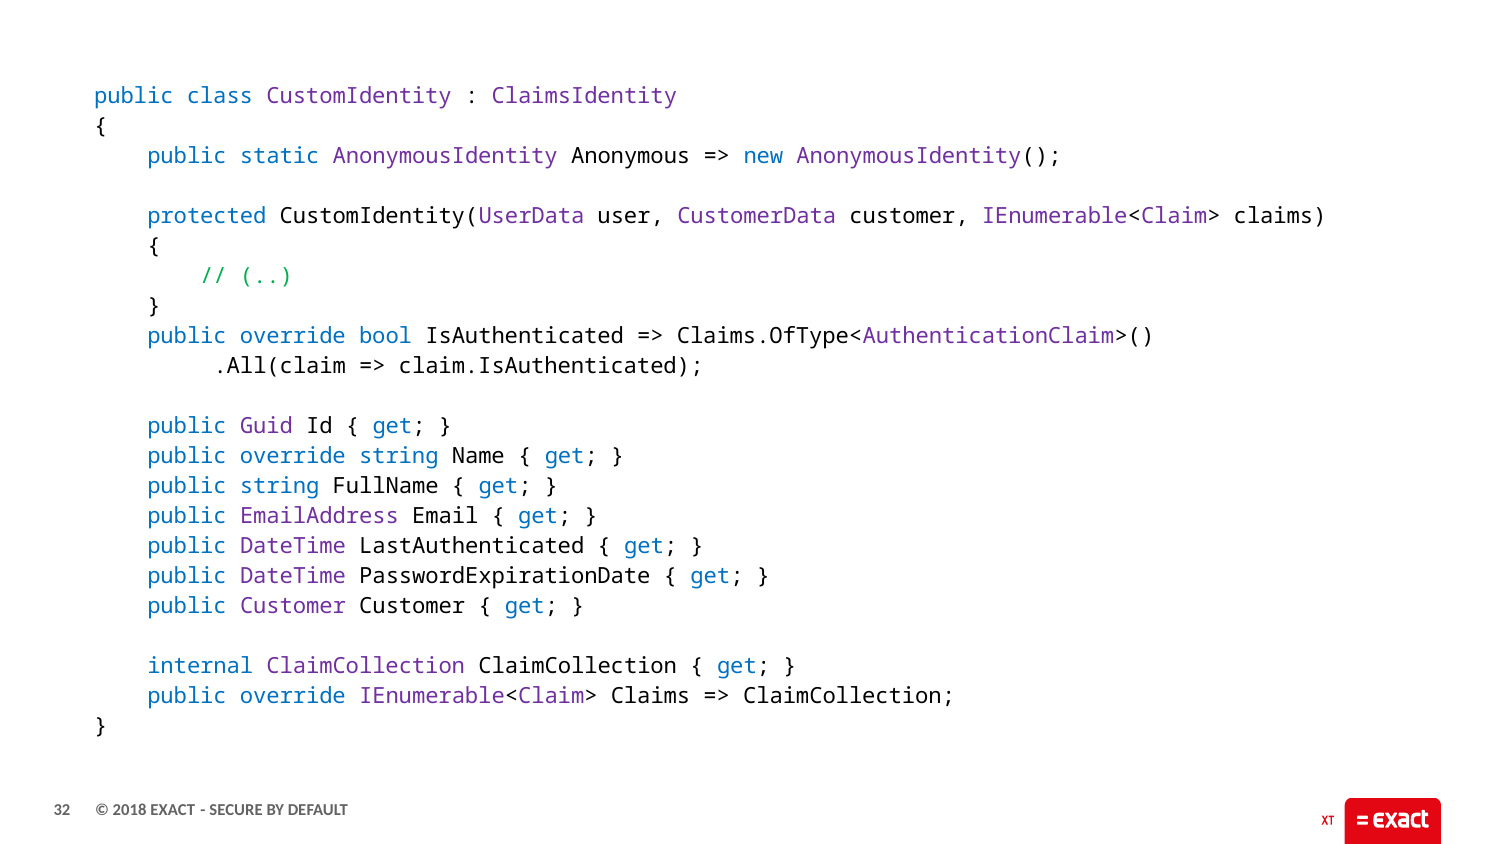

# public class CustomIdentity : ClaimsIdentity
{
 public static AnonymousIdentity Anonymous => new AnonymousIdentity();
 protected CustomIdentity(UserData user, CustomerData customer, IEnumerable<Claim> claims)
 {
 // (..)
 }
 public override bool IsAuthenticated => Claims.OfType<AuthenticationClaim>()
 .All(claim => claim.IsAuthenticated);
 public Guid Id { get; }
 public override string Name { get; }
 public string FullName { get; }
 public EmailAddress Email { get; }
 public DateTime LastAuthenticated { get; }
 public DateTime PasswordExpirationDate { get; }
 public Customer Customer { get; }
 internal ClaimCollection ClaimCollection { get; }
 public override IEnumerable<Claim> Claims => ClaimCollection;
}
- Secure by default